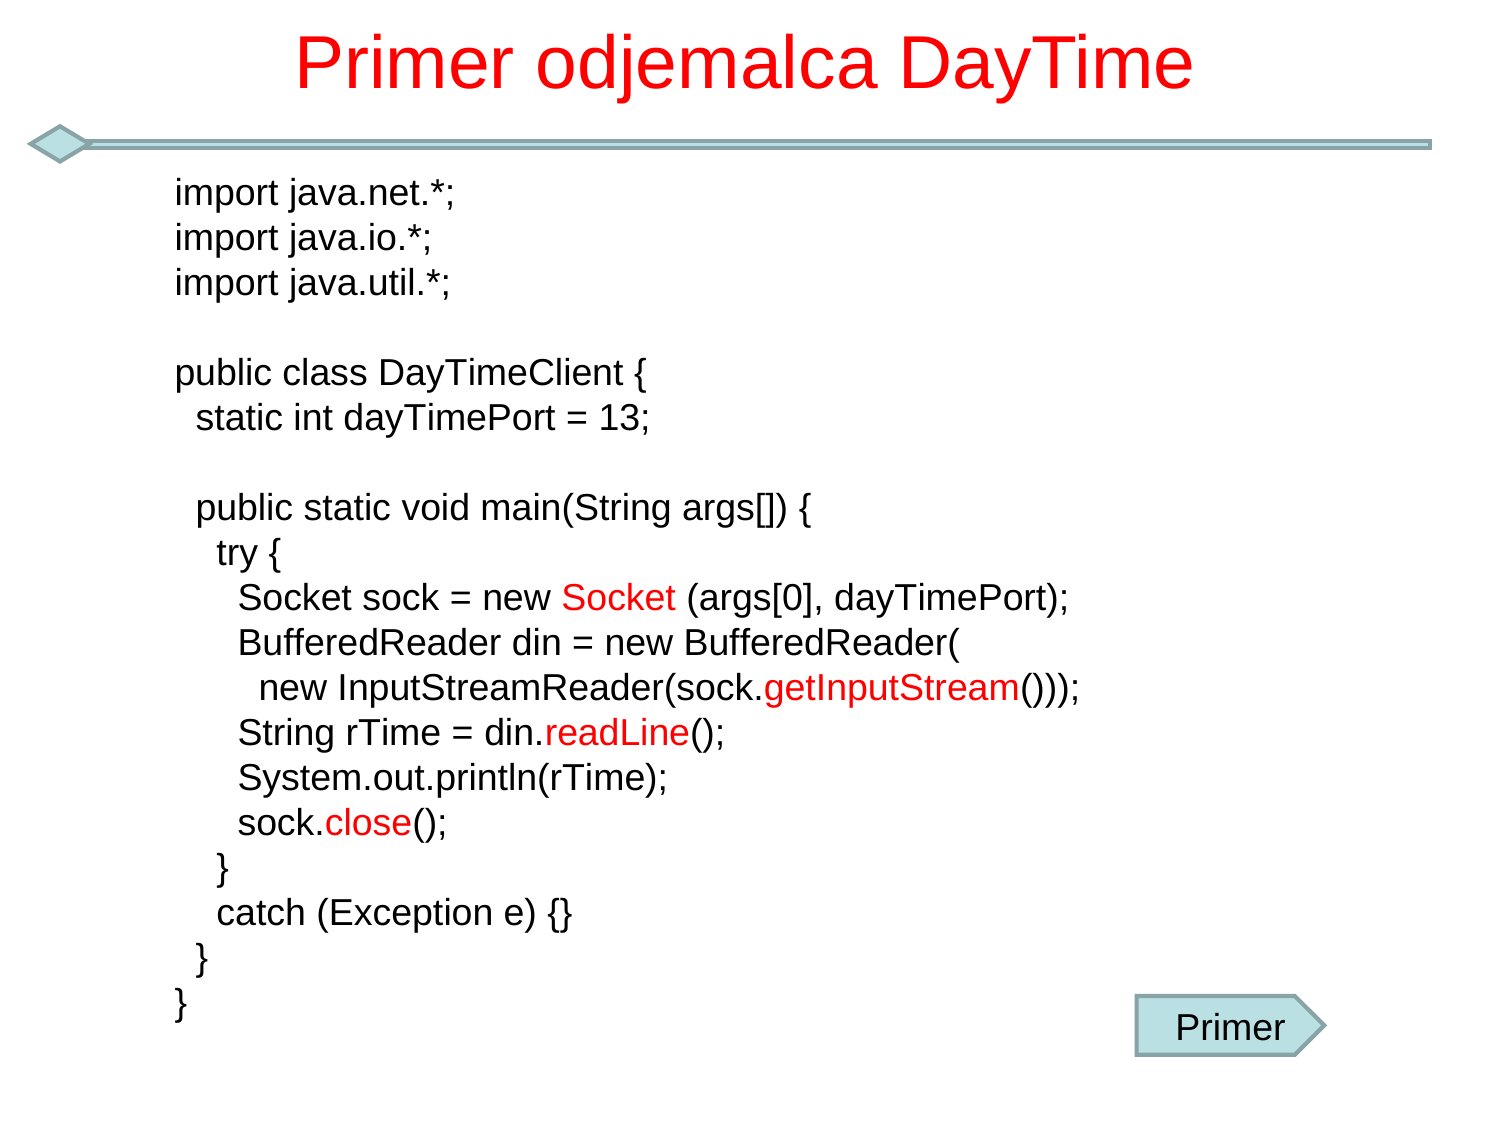

# Primer odjemalca DayTime
import java.net.*;
import java.io.*;
import java.util.*;
public class DayTimeClient {
 static int dayTimePort = 13;
 public static void main(String args[]) {
 try {
 Socket sock = new Socket (args[0], dayTimePort);
 BufferedReader din = new BufferedReader(
 new InputStreamReader(sock.getInputStream()));
 String rTime = din.readLine();
 System.out.println(rTime);
 sock.close();
 }
 catch (Exception e) {}
 }
}
Primer